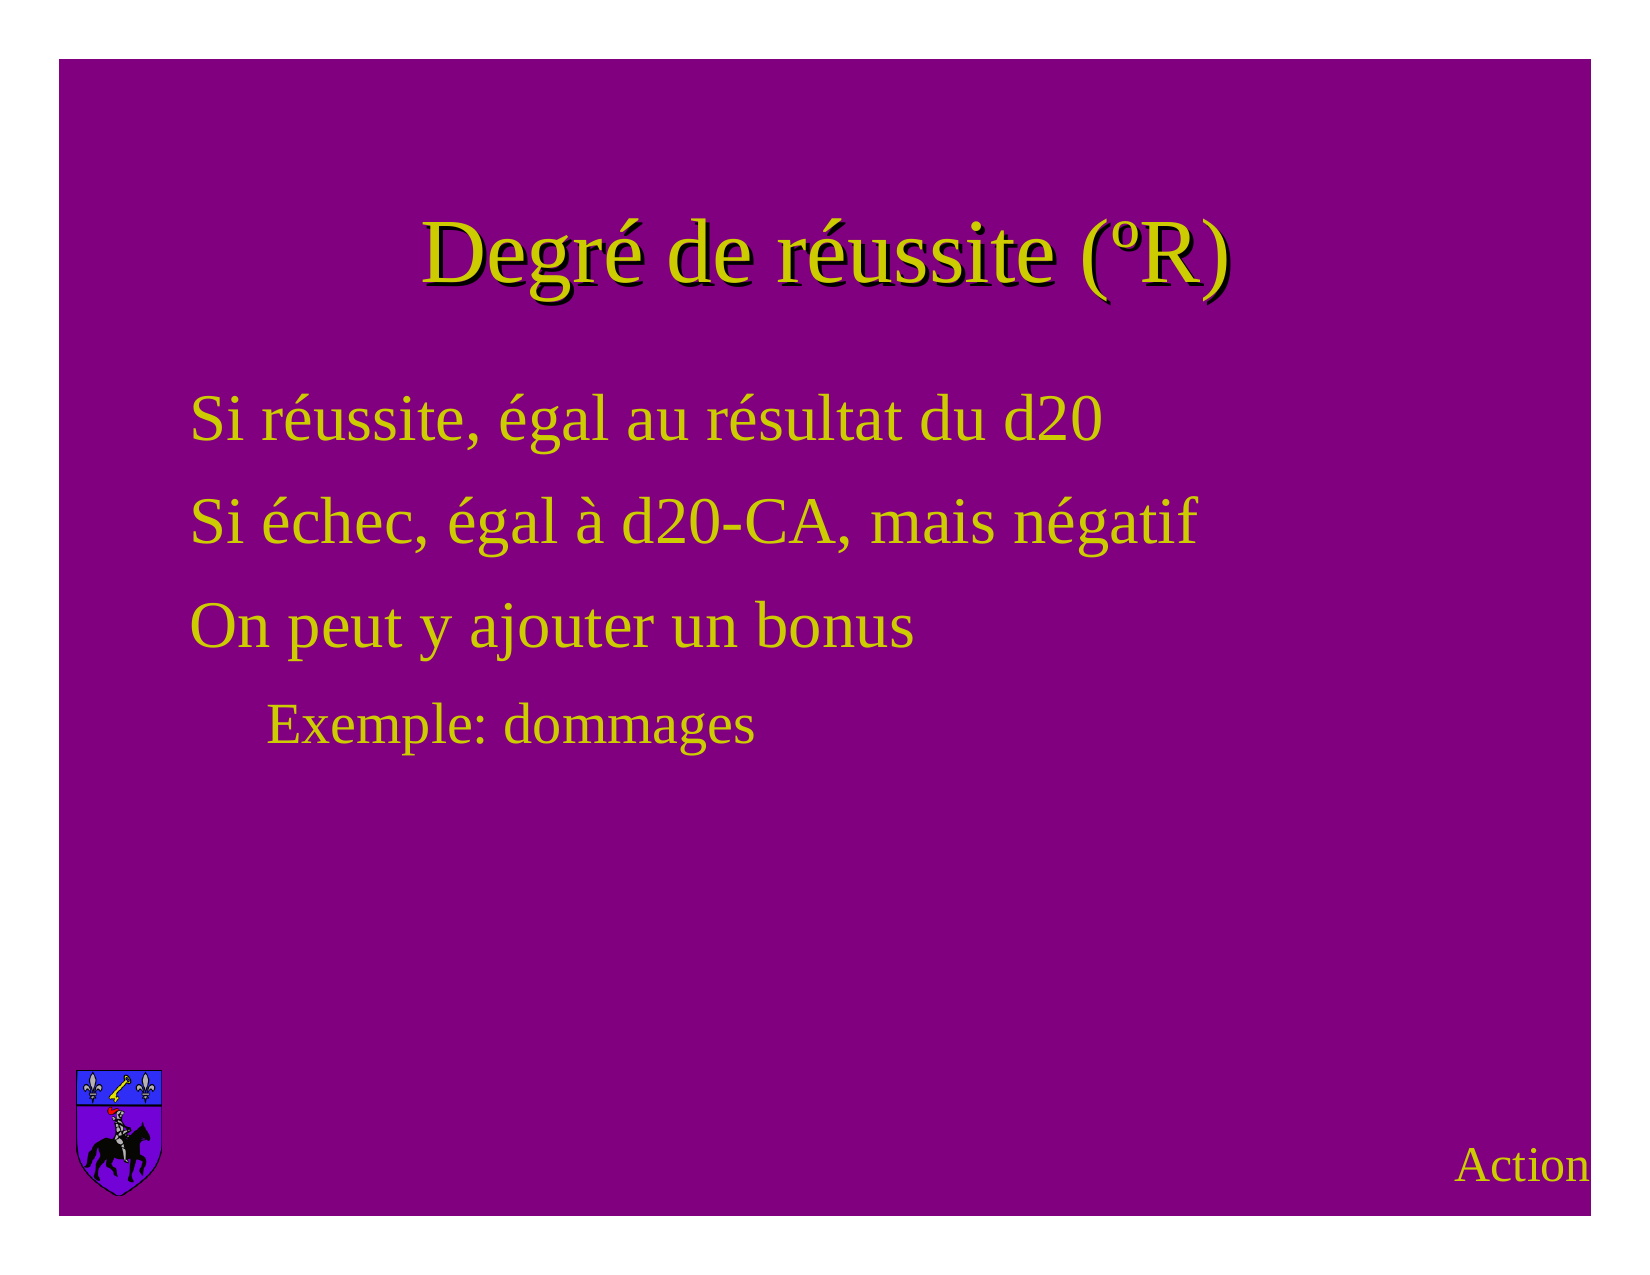

# Degré de réussite (ºR)
Si réussite, égal au résultat du d20
Si échec, égal à d20-CA, mais négatif
On peut y ajouter un bonus
Exemple: dommages
Action